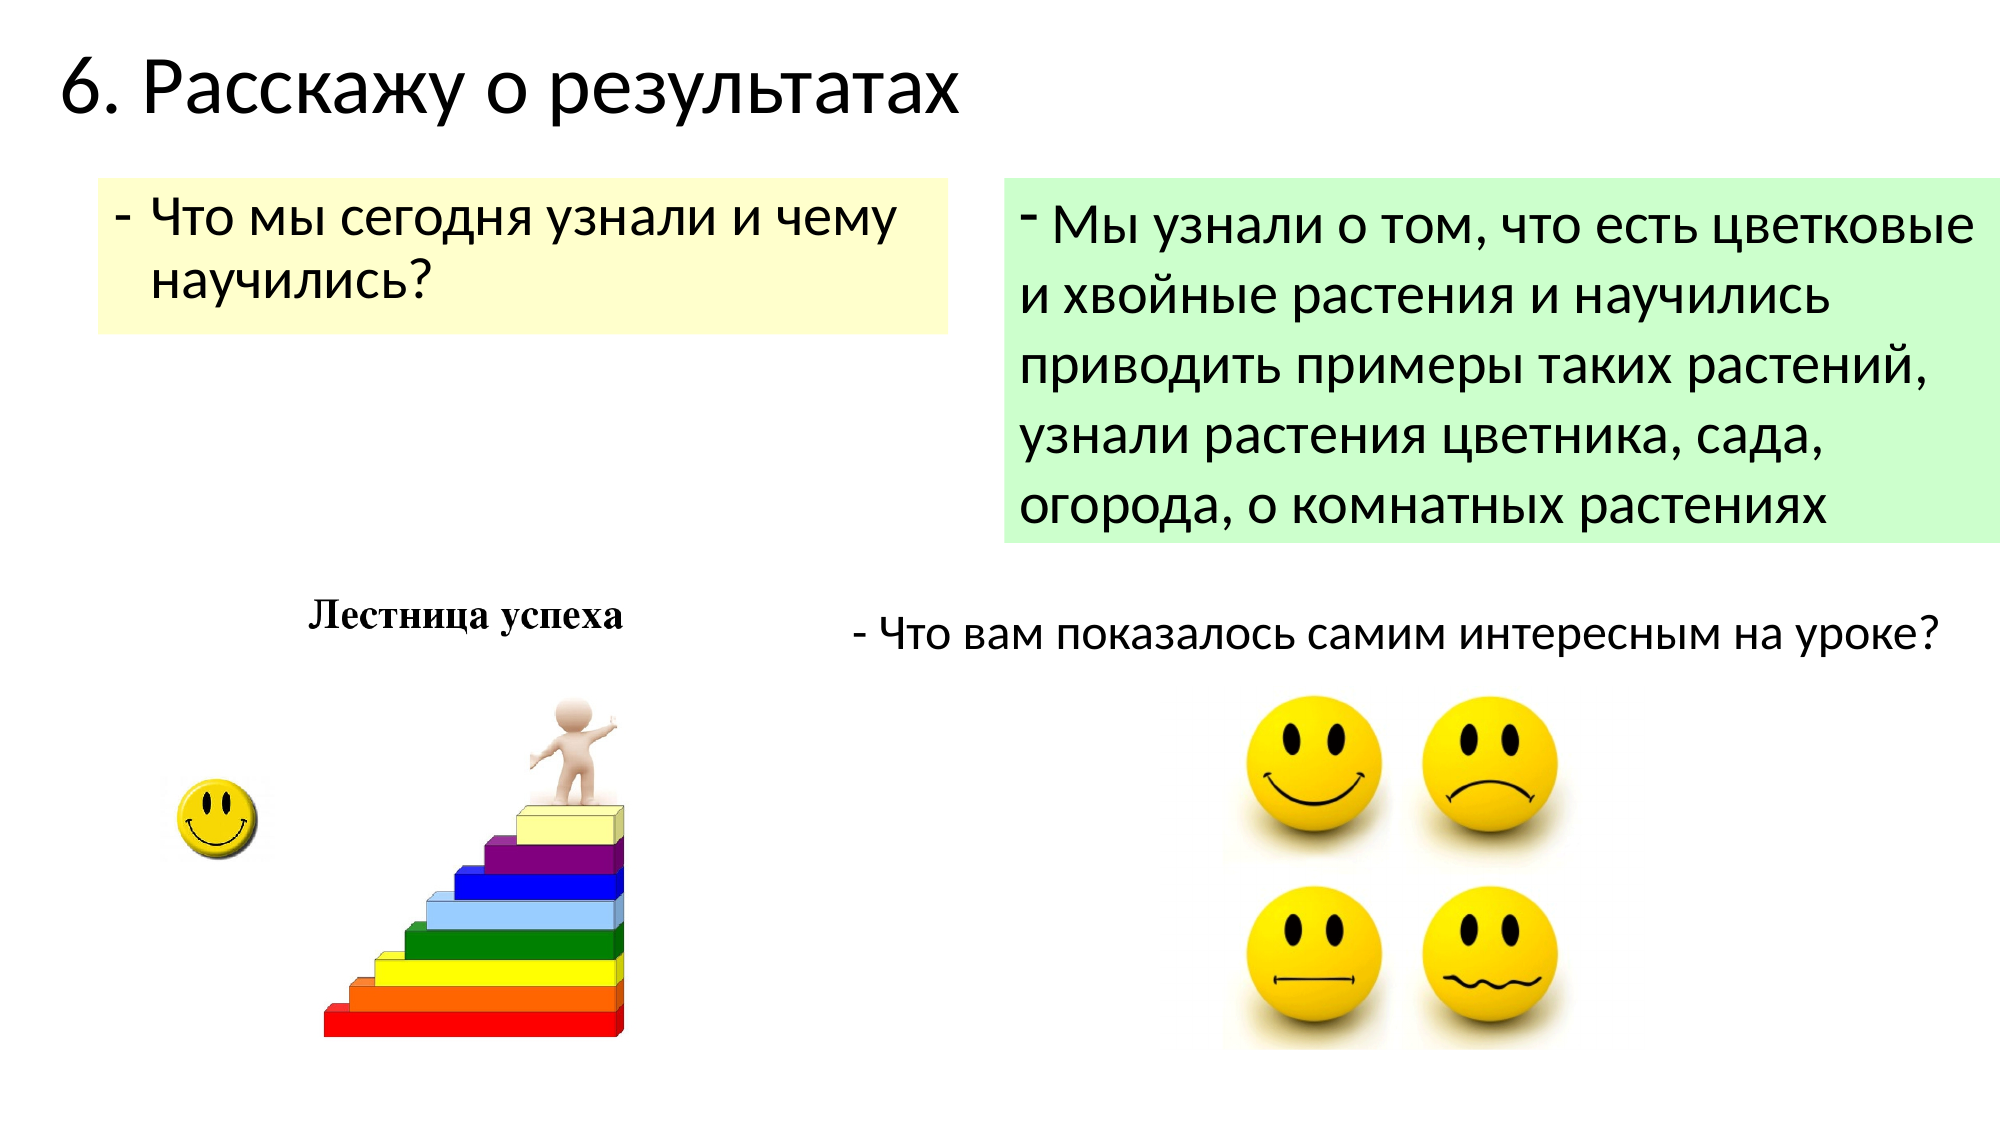

# 6. Расскажу о результатах
Что мы сегодня узнали и чему научились?
 Мы узнали о том, что есть цветковые
и хвойные растения и научились
приводить примеры таких растений,
узнали растения цветника, сада,
огорода, о комнатных растениях
- Что вам показалось самим интересным на уроке?